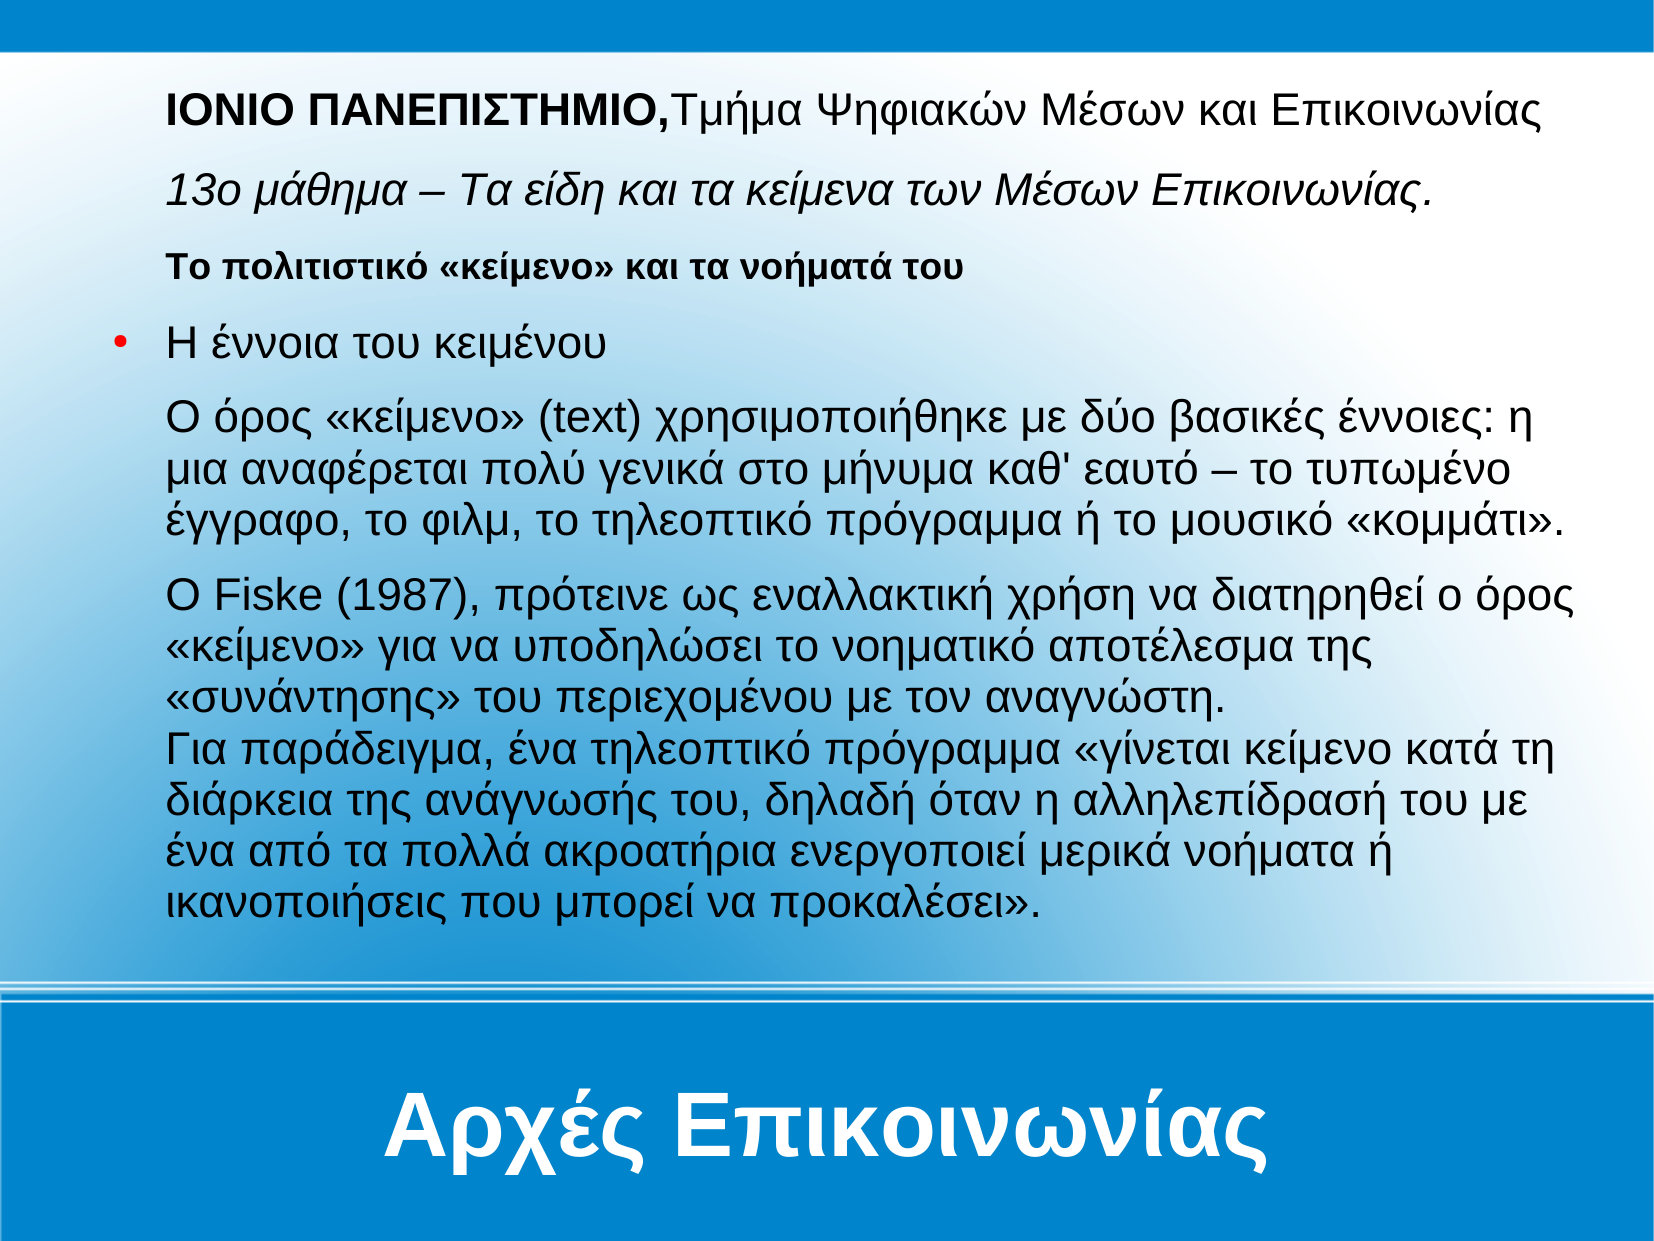

ΙΟΝΙΟ ΠΑΝΕΠΙΣΤΗΜΙΟ,Τμήμα Ψηφιακών Μέσων και Επικοινωνίας
13ο μάθημα – Τα είδη και τα κείμενα των Μέσων Επικοινωνίας.
Το πολιτιστικό «κείμενο» και τα νοήματά του
Η έννοια του κειμένου
Ο όρος «κείμενο» (text) χρησιμοποιήθηκε με δύο βασικές έννοιες: η μια αναφέρεται πολύ γενικά στο μήνυμα καθ' εαυτό – το τυπωμένο έγγραφο, το φιλμ, το τηλεοπτικό πρόγραμμα ή το μουσικό «κομμάτι».
Ο Fiske (1987), πρότεινε ως εναλλακτική χρήση να διατηρηθεί ο όρος «κείμενο» για να υποδηλώσει το νοηματικό αποτέλεσμα της «συνάντησης» του περιεχομένου με τον αναγνώστη.
Για παράδειγμα, ένα τηλεοπτικό πρόγραμμα «γίνεται κείμενο κατά τη διάρκεια της ανάγνωσής του, δηλαδή όταν η αλληλεπίδρασή του με ένα από τα πολλά ακροατήρια ενεργοποιεί μερικά νοήματα ή ικανοποιήσεις που μπορεί να προκαλέσει».
# Αρχές Επικοινωνίας